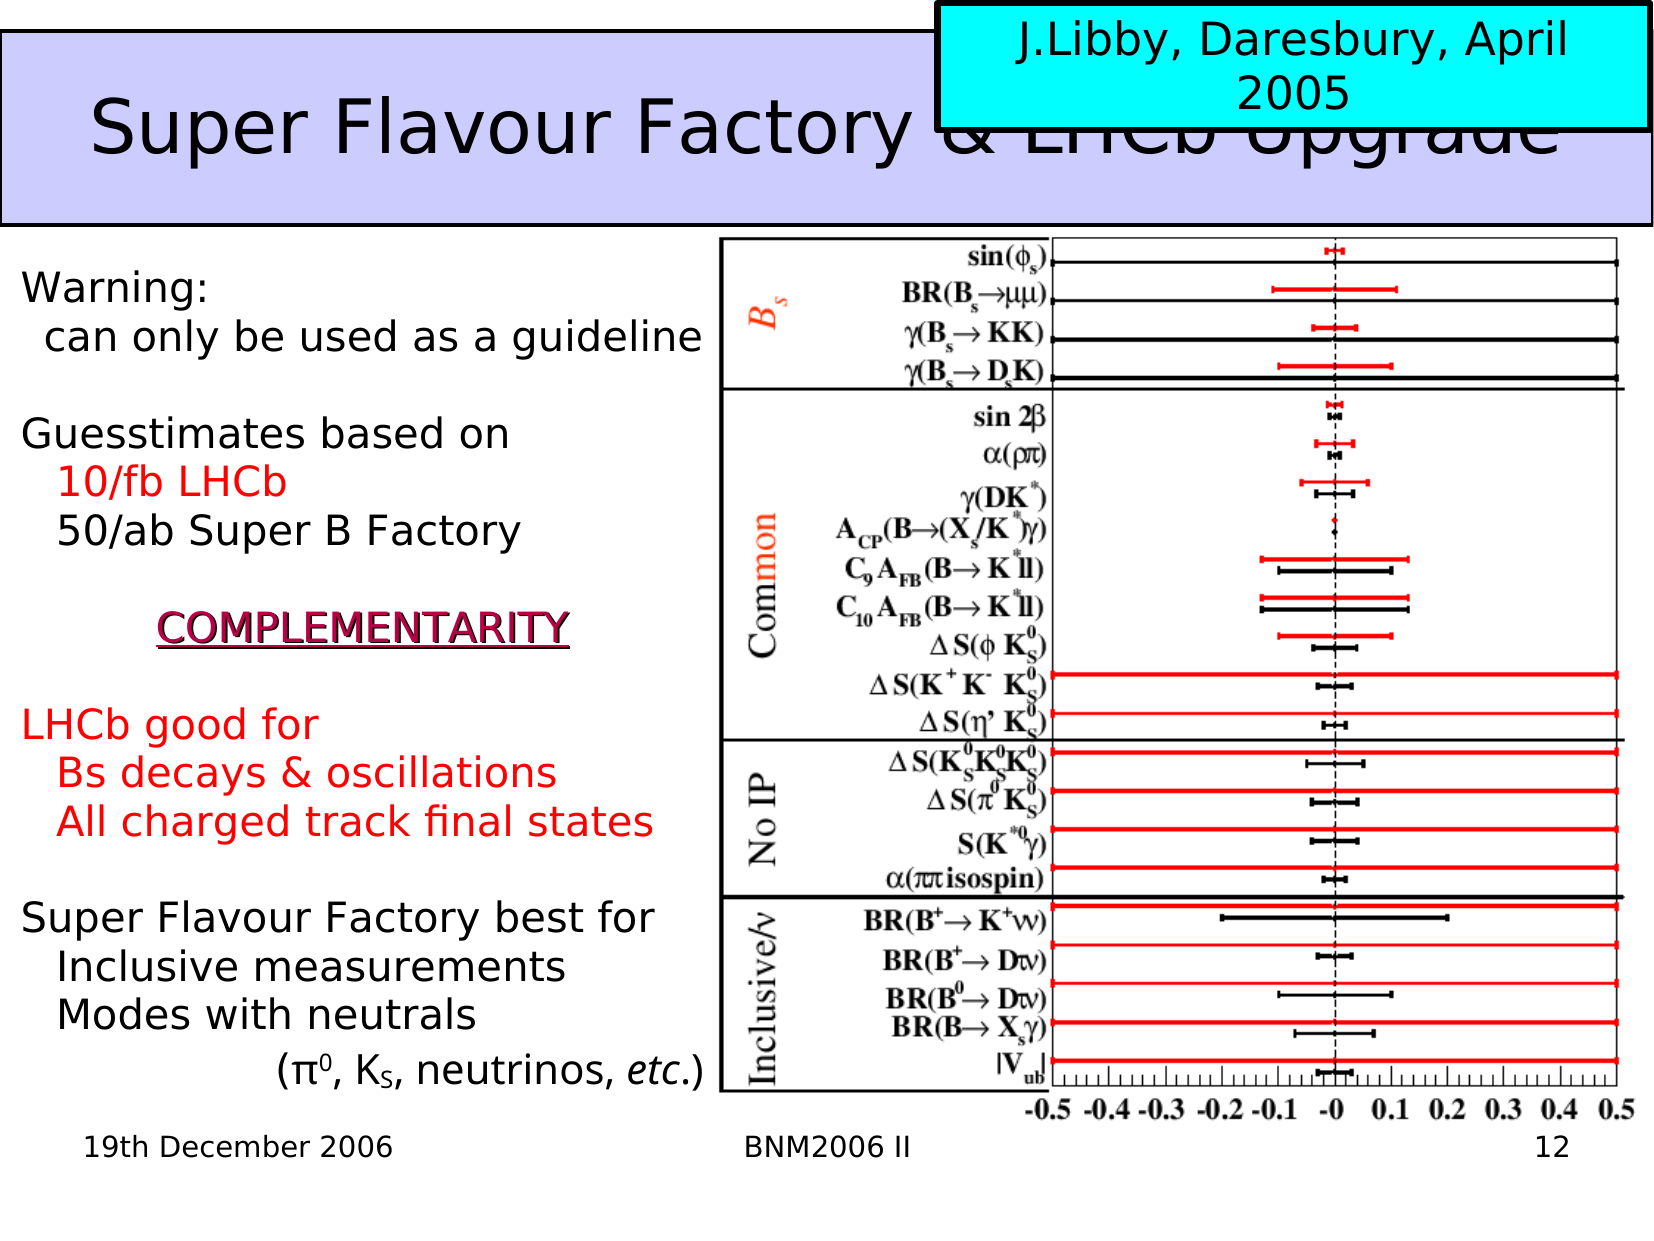

J.Libby, Daresbury, April 2005
# Super Flavour Factory & LHCb Upgrade
Warning:
can only be used as a guideline
Guesstimates based on
10/fb LHCb
50/ab Super B Factory
COMPLEMENTARITY
LHCb good for
Bs decays & oscillations
All charged track final states
Super Flavour Factory best for
Inclusive measurements
Modes with neutrals
(π0, KS, neutrinos, etc.)
19th December 2006
BNM2006 II
12